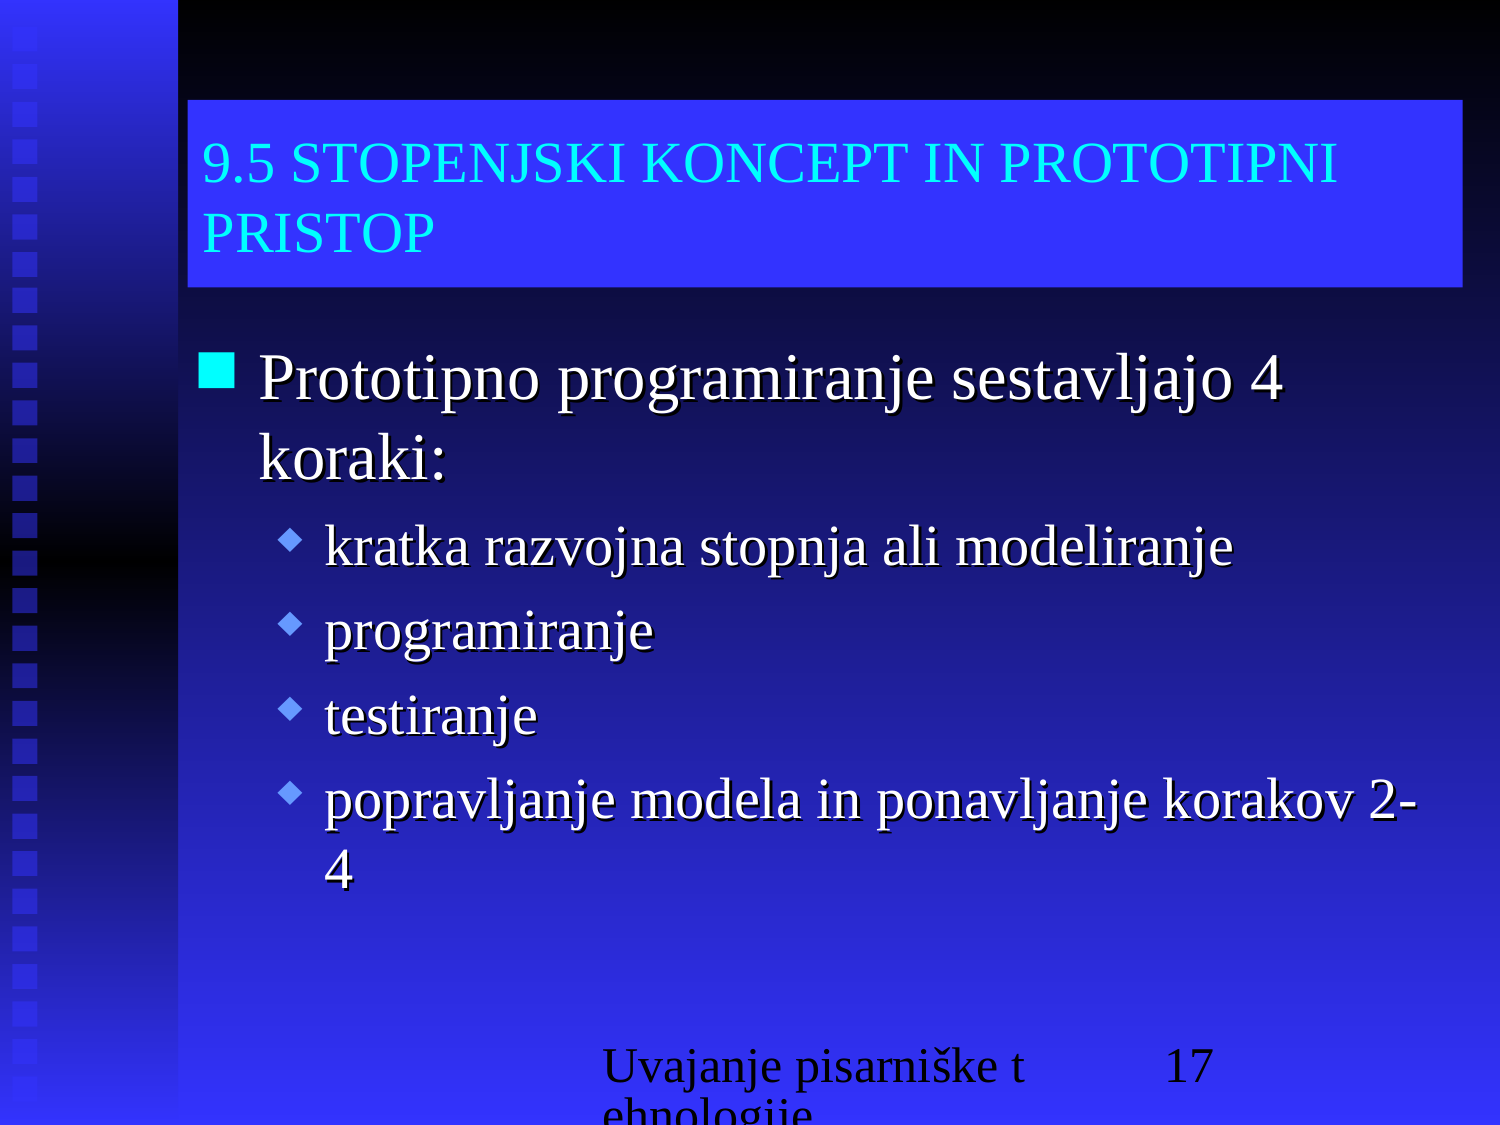

9.5 STOPENJSKI KONCEPT IN PROTOTIPNI PRISTOP
# Prototipno programiranje sestavljajo 4 koraki:
kratka razvojna stopnja ali modeliranje
programiranje
testiranje
popravljanje modela in ponavljanje korakov 2-4
Uvajanje pisarniške tehnologije
17